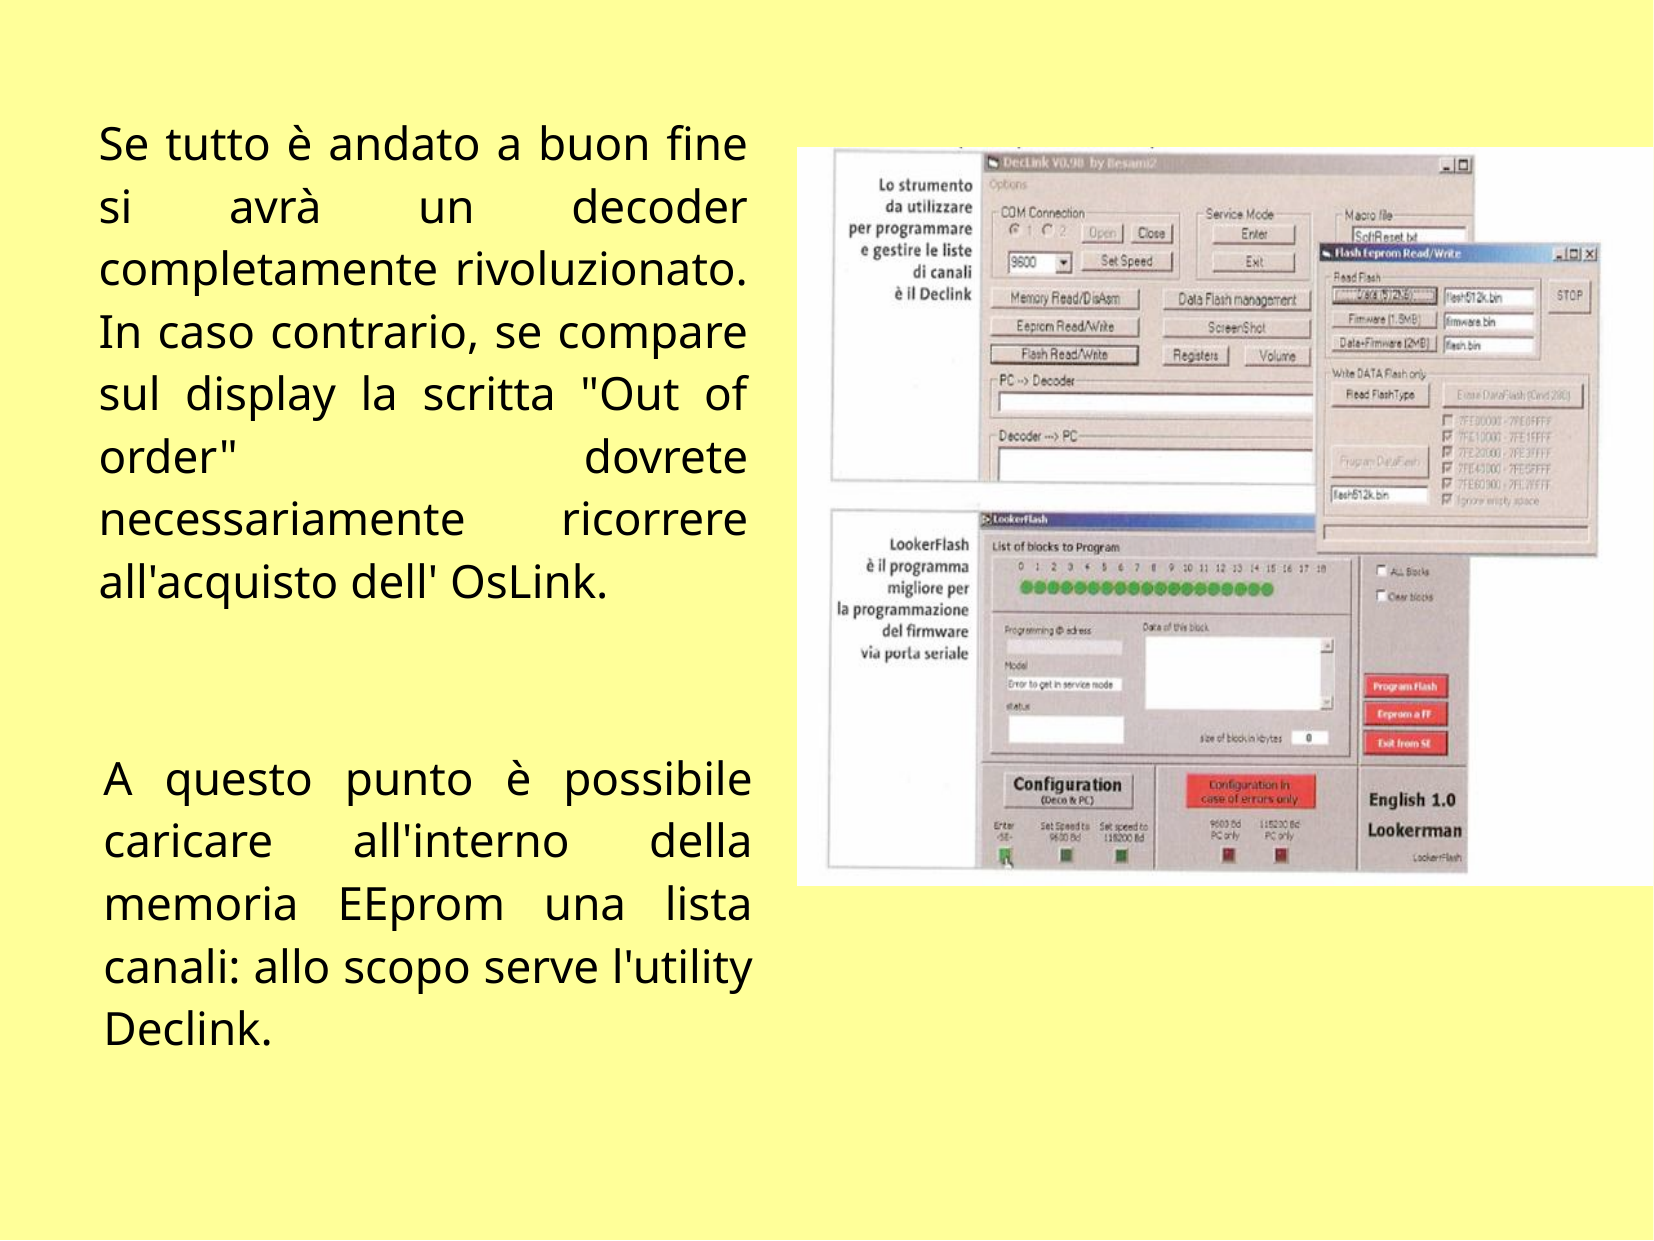

Se tutto è andato a buon fine si avrà un decoder completamente rivoluzionato. In caso contrario, se compare sul display la scritta "Out of order" dovrete necessariamente ricorrere all'acquisto dell' OsLink.
A questo punto è possibile caricare all'interno della memoria EEprom una lista canali: allo scopo serve l'utility Declink.